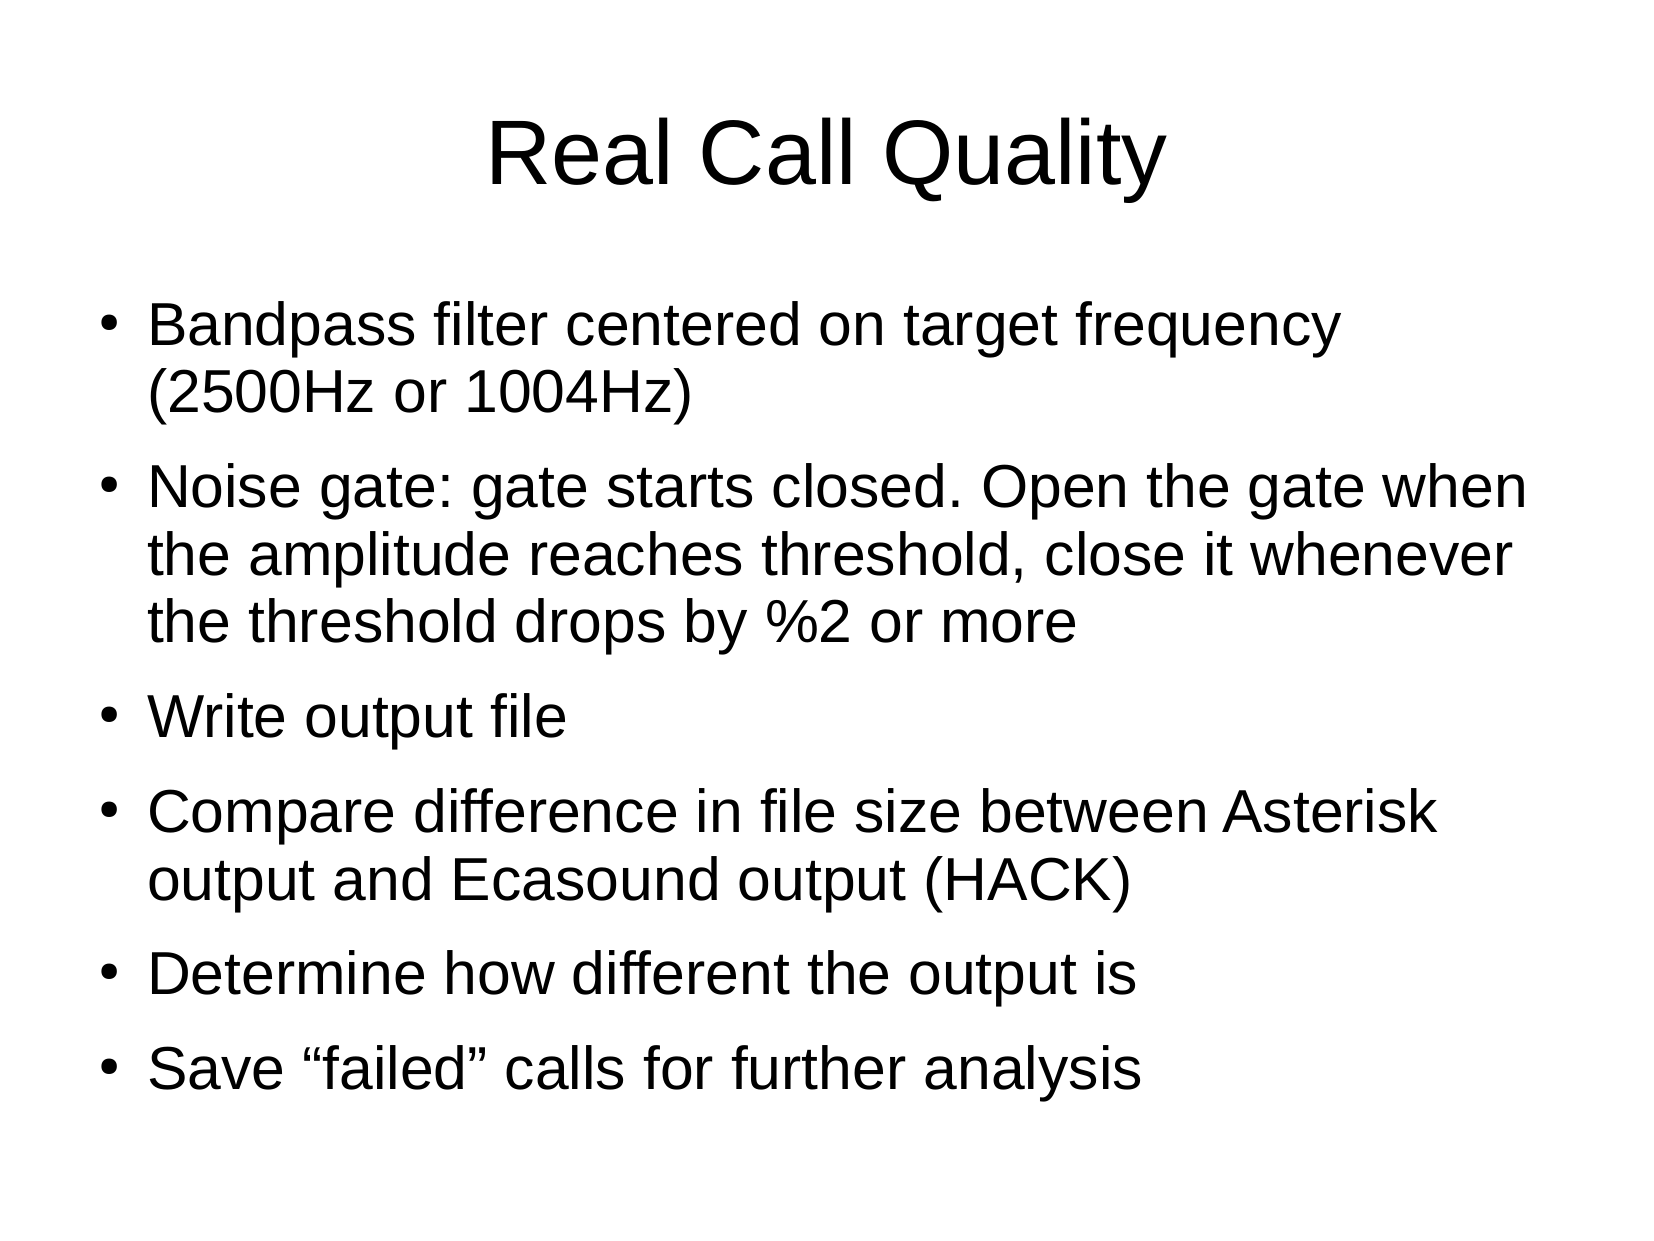

# Real Call Quality
Bandpass filter centered on target frequency (2500Hz or 1004Hz)
Noise gate: gate starts closed. Open the gate when the amplitude reaches threshold, close it whenever the threshold drops by %2 or more
Write output file
Compare difference in file size between Asterisk output and Ecasound output (HACK)
Determine how different the output is
Save “failed” calls for further analysis